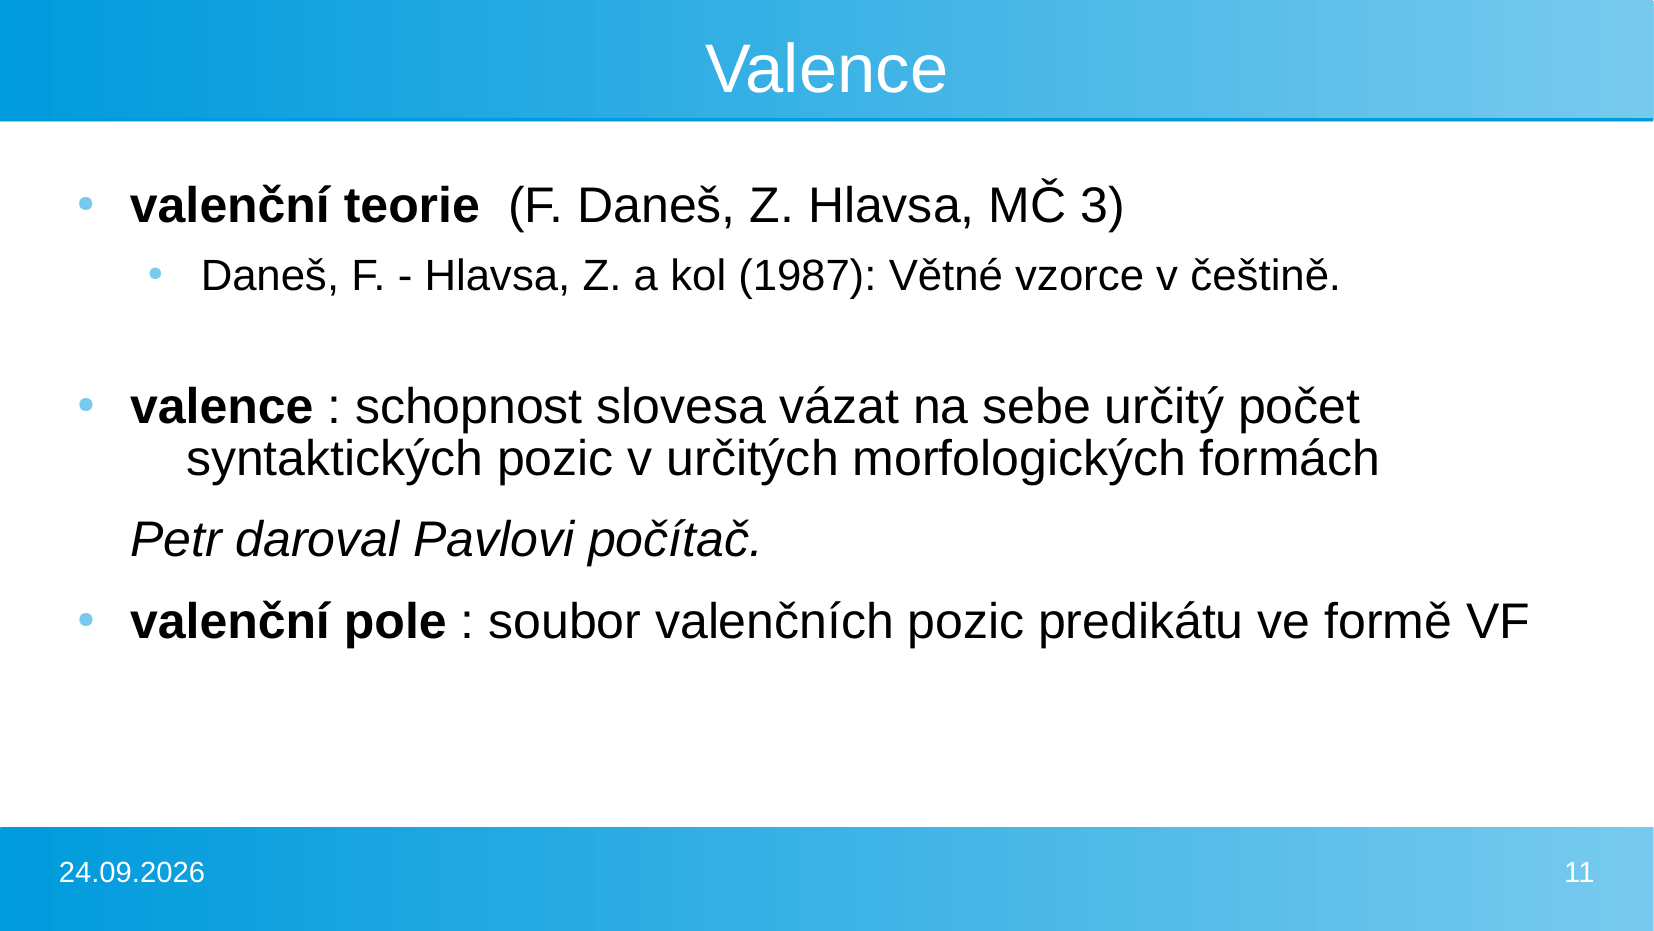

# Valence
valenční teorie (F. Daneš, Z. Hlavsa, MČ 3)
Daneš, F. - Hlavsa, Z. a kol (1987): Větné vzorce v češtině.
valence : schopnost slovesa vázat na sebe určitý počet syntaktických pozic v určitých morfologických formách
Petr daroval Pavlovi počítač.
valenční pole : soubor valenčních pozic predikátu ve formě VF
11